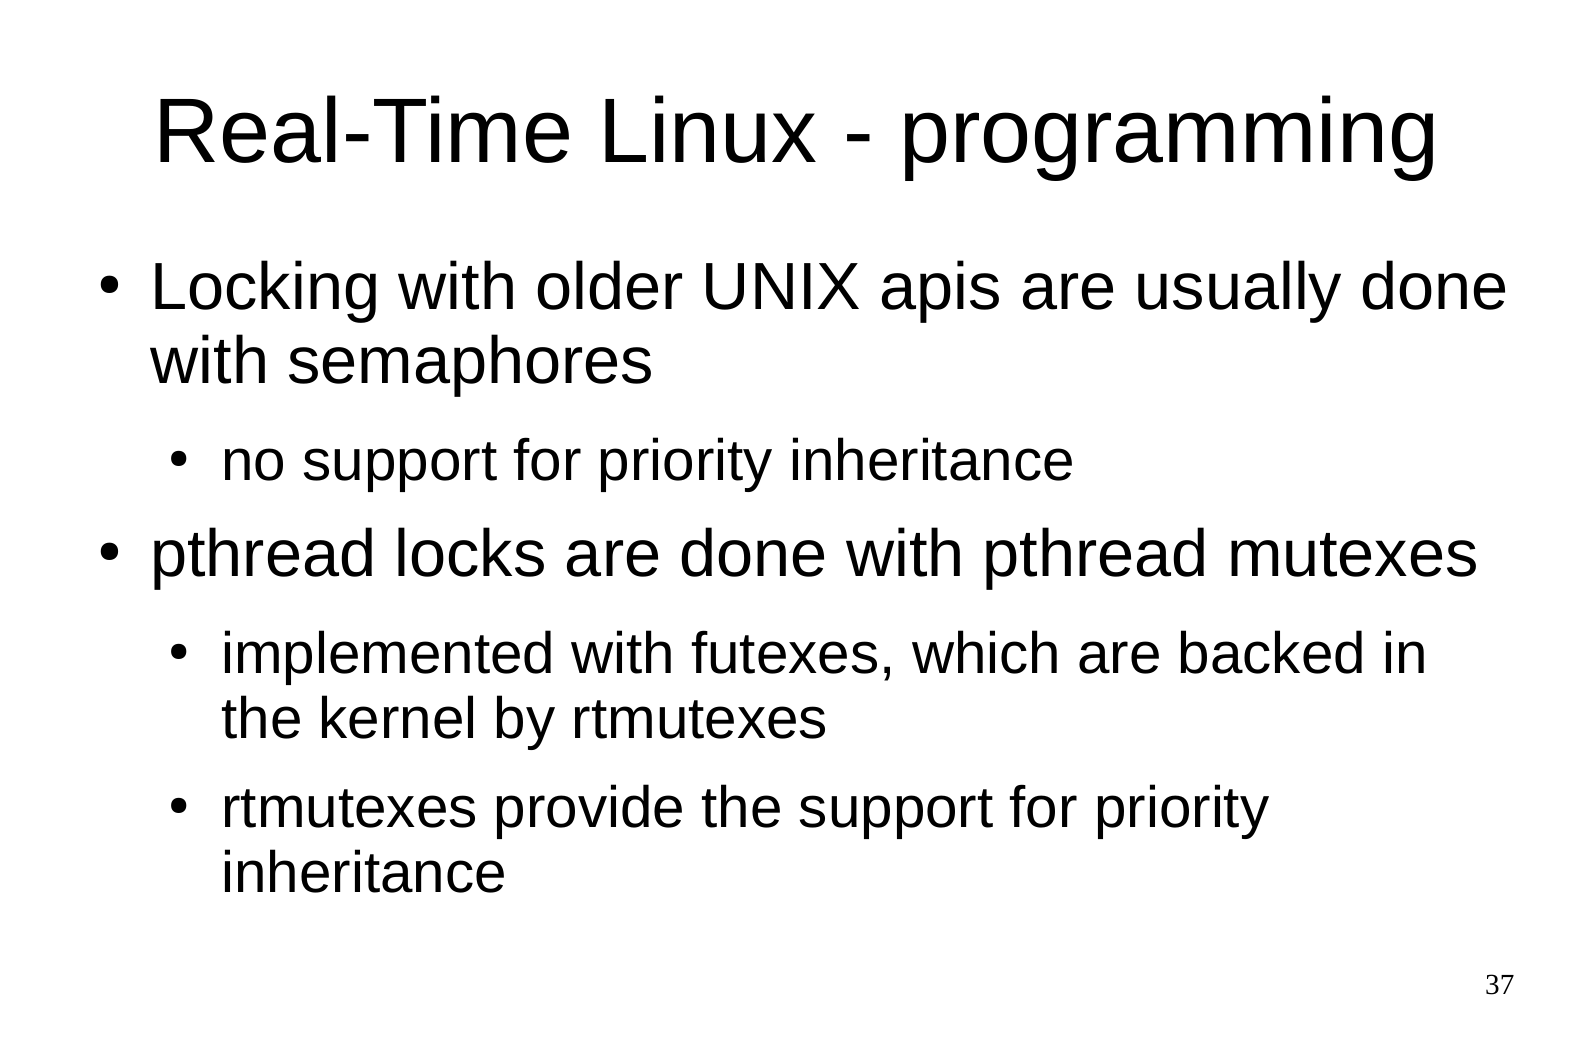

# Real-Time Linux - programming
Locking with older UNIX apis are usually done with semaphores
no support for priority inheritance
pthread locks are done with pthread mutexes
implemented with futexes, which are backed in the kernel by rtmutexes
rtmutexes provide the support for priority inheritance
37